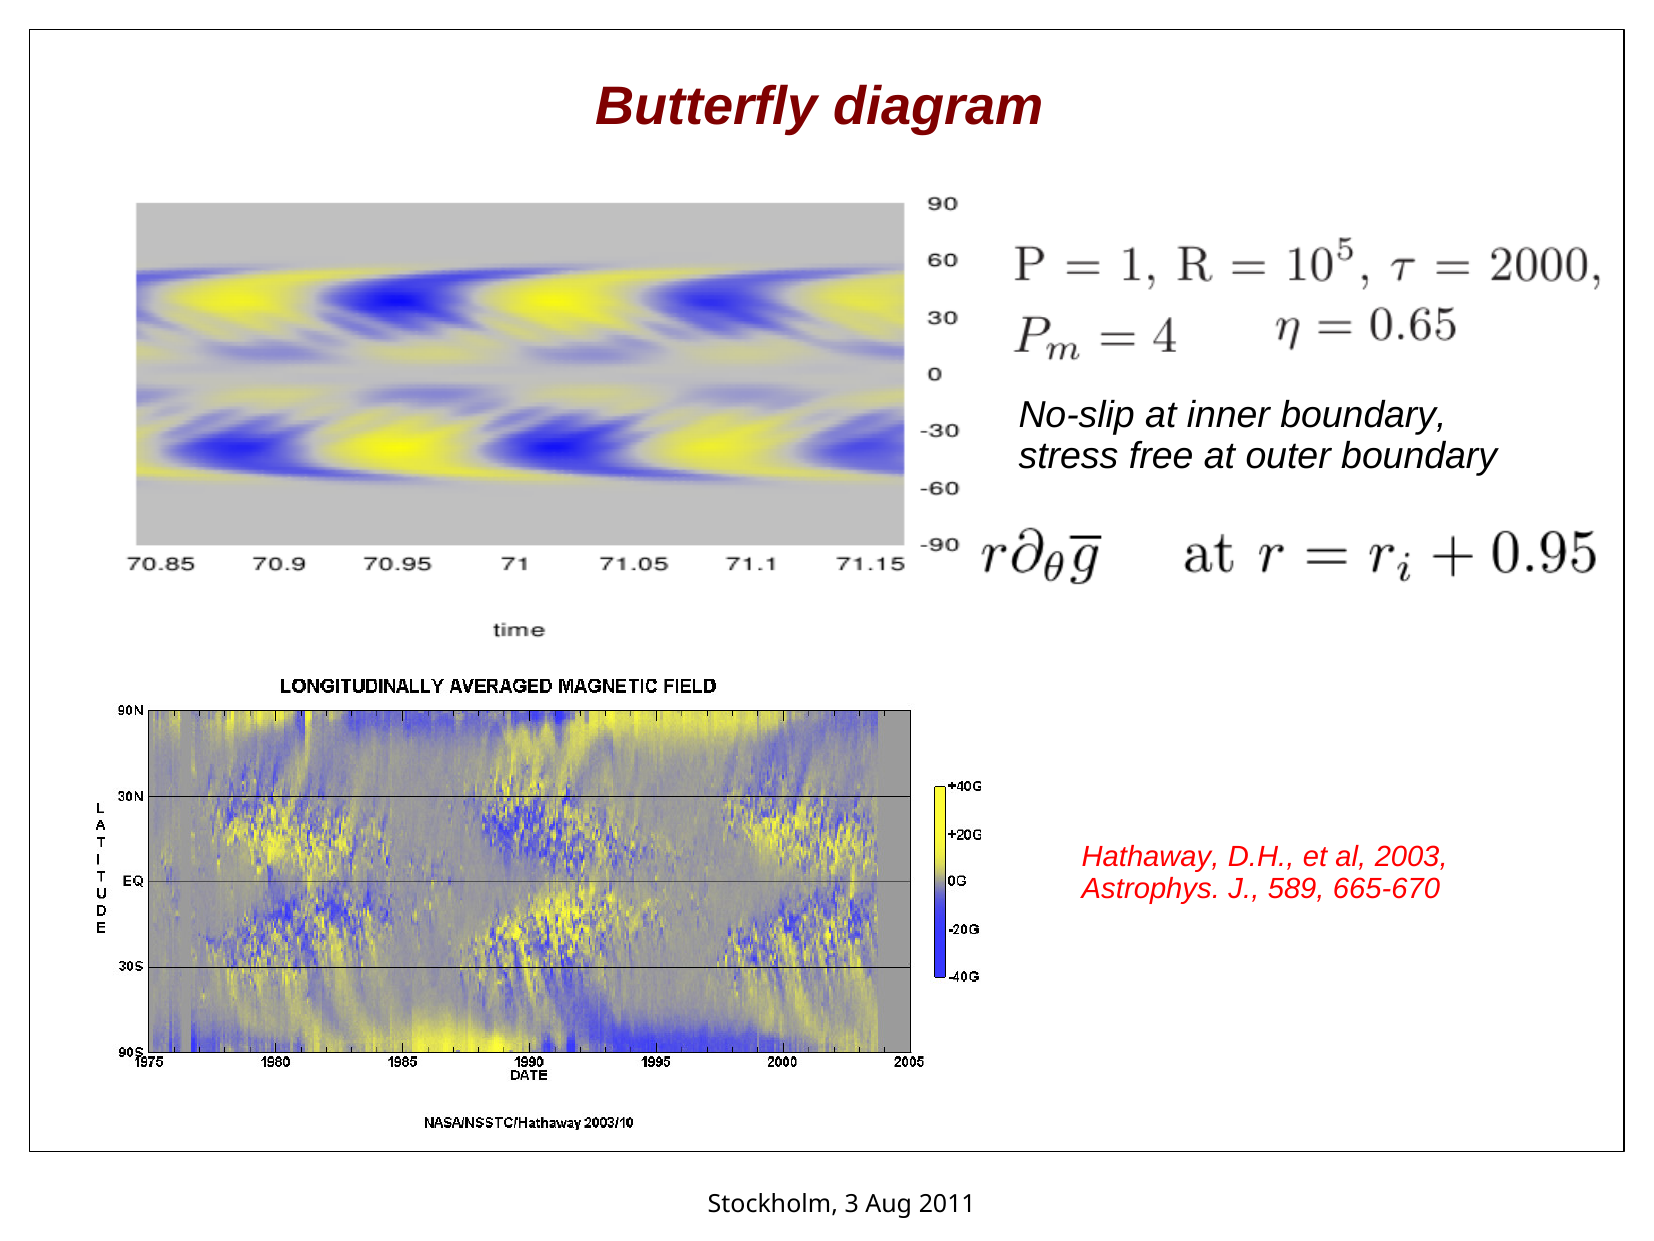

Butterfly diagram
No-slip at inner boundary,
stress free at outer boundary
Hathaway, D.H., et al, 2003,
Astrophys. J., 589, 665-670
Stockholm, 3 Aug 2011